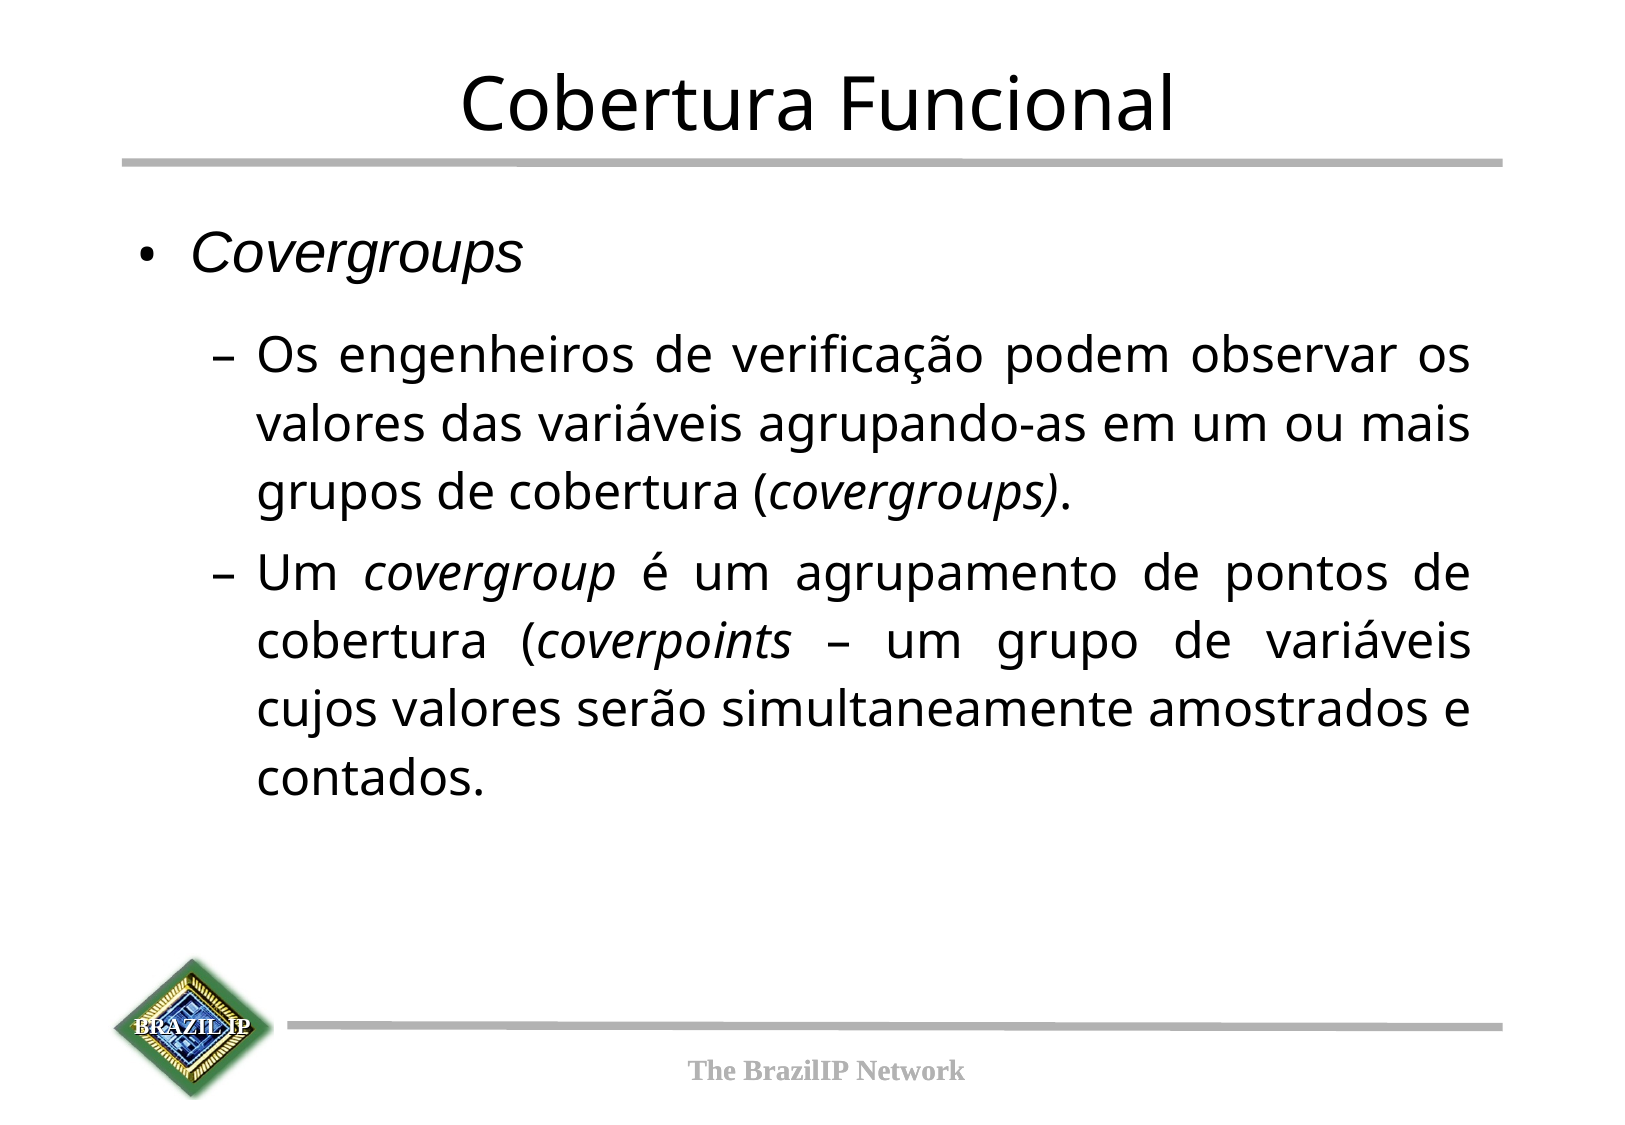

# Cobertura Funcional
Covergroups
Os engenheiros de verificação podem observar os valores das variáveis agrupando-as em um ou mais grupos de cobertura (covergroups).
Um covergroup é um agrupamento de pontos de cobertura (coverpoints – um grupo de variáveis cujos valores serão simultaneamente amostrados e contados.